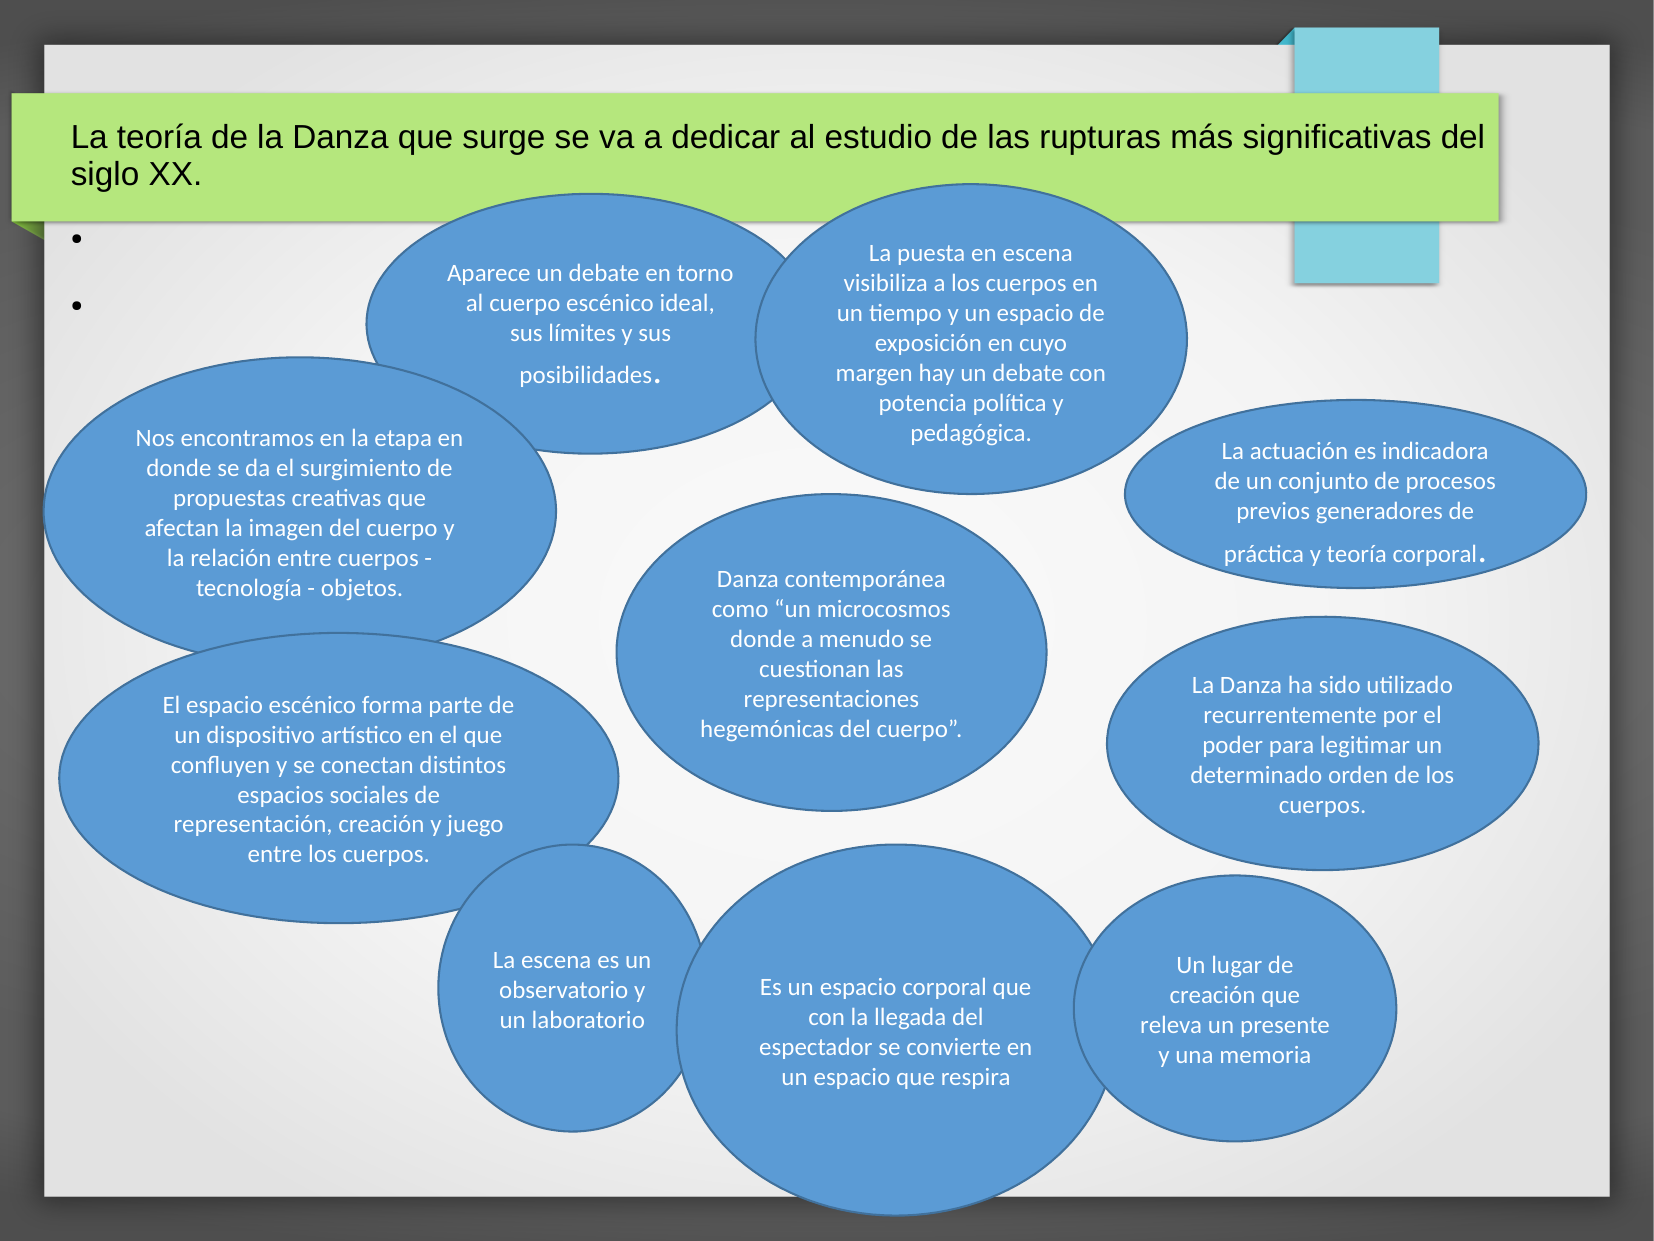

# La teoría de la Danza que surge se va a dedicar al estudio de las rupturas más significativas del siglo XX.
La puesta en escena visibiliza a los cuerpos en un tiempo y un espacio de exposición en cuyo margen hay un debate con potencia política y pedagógica.
Aparece un debate en torno al cuerpo escénico ideal, sus límites y sus posibilidades.
Nos encontramos en la etapa en donde se da el surgimiento de propuestas creativas que afectan la imagen del cuerpo y la relación entre cuerpos - tecnología - objetos.
La actuación es indicadora de un conjunto de procesos previos generadores de práctica y teoría corporal.
Danza contemporánea como “un microcosmos donde a menudo se cuestionan las representaciones hegemónicas del cuerpo”.
La Danza ha sido utilizado recurrentemente por el poder para legitimar un determinado orden de los cuerpos.
El espacio escénico forma parte de un dispositivo artístico en el que confluyen y se conectan distintos espacios sociales de representación, creación y juego entre los cuerpos.
La escena es un observatorio y un laboratorio
Es un espacio corporal que con la llegada del espectador se convierte en un espacio que respira
Un lugar de creación que releva un presente y una memoria